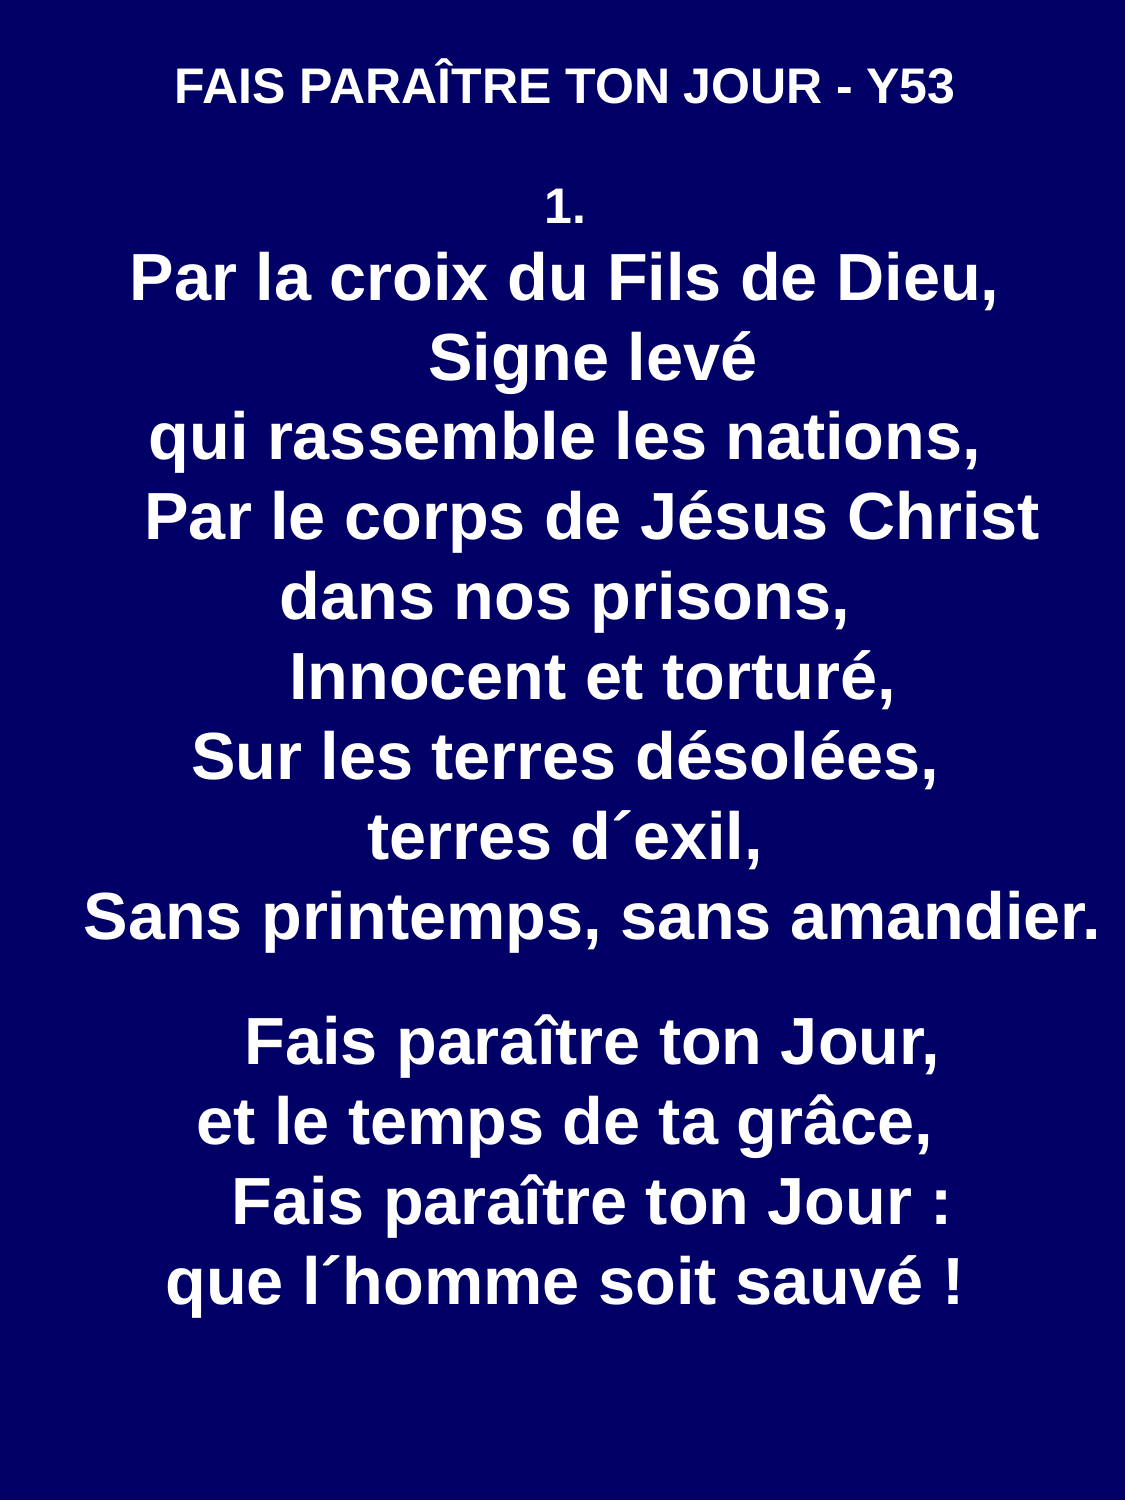

FAIS PARAÎTRE TON JOUR - Y53
1.
Par la croix du Fils de Dieu,
Signe levé
qui rassemble les nations,
Par le corps de Jésus Christ
dans nos prisons,
Innocent et torturé,
Sur les terres désolées,
terres d´exil,
Sans printemps, sans amandier.
Fais paraître ton Jour,
et le temps de ta grâce,
Fais paraître ton Jour :
que l´homme soit sauvé !